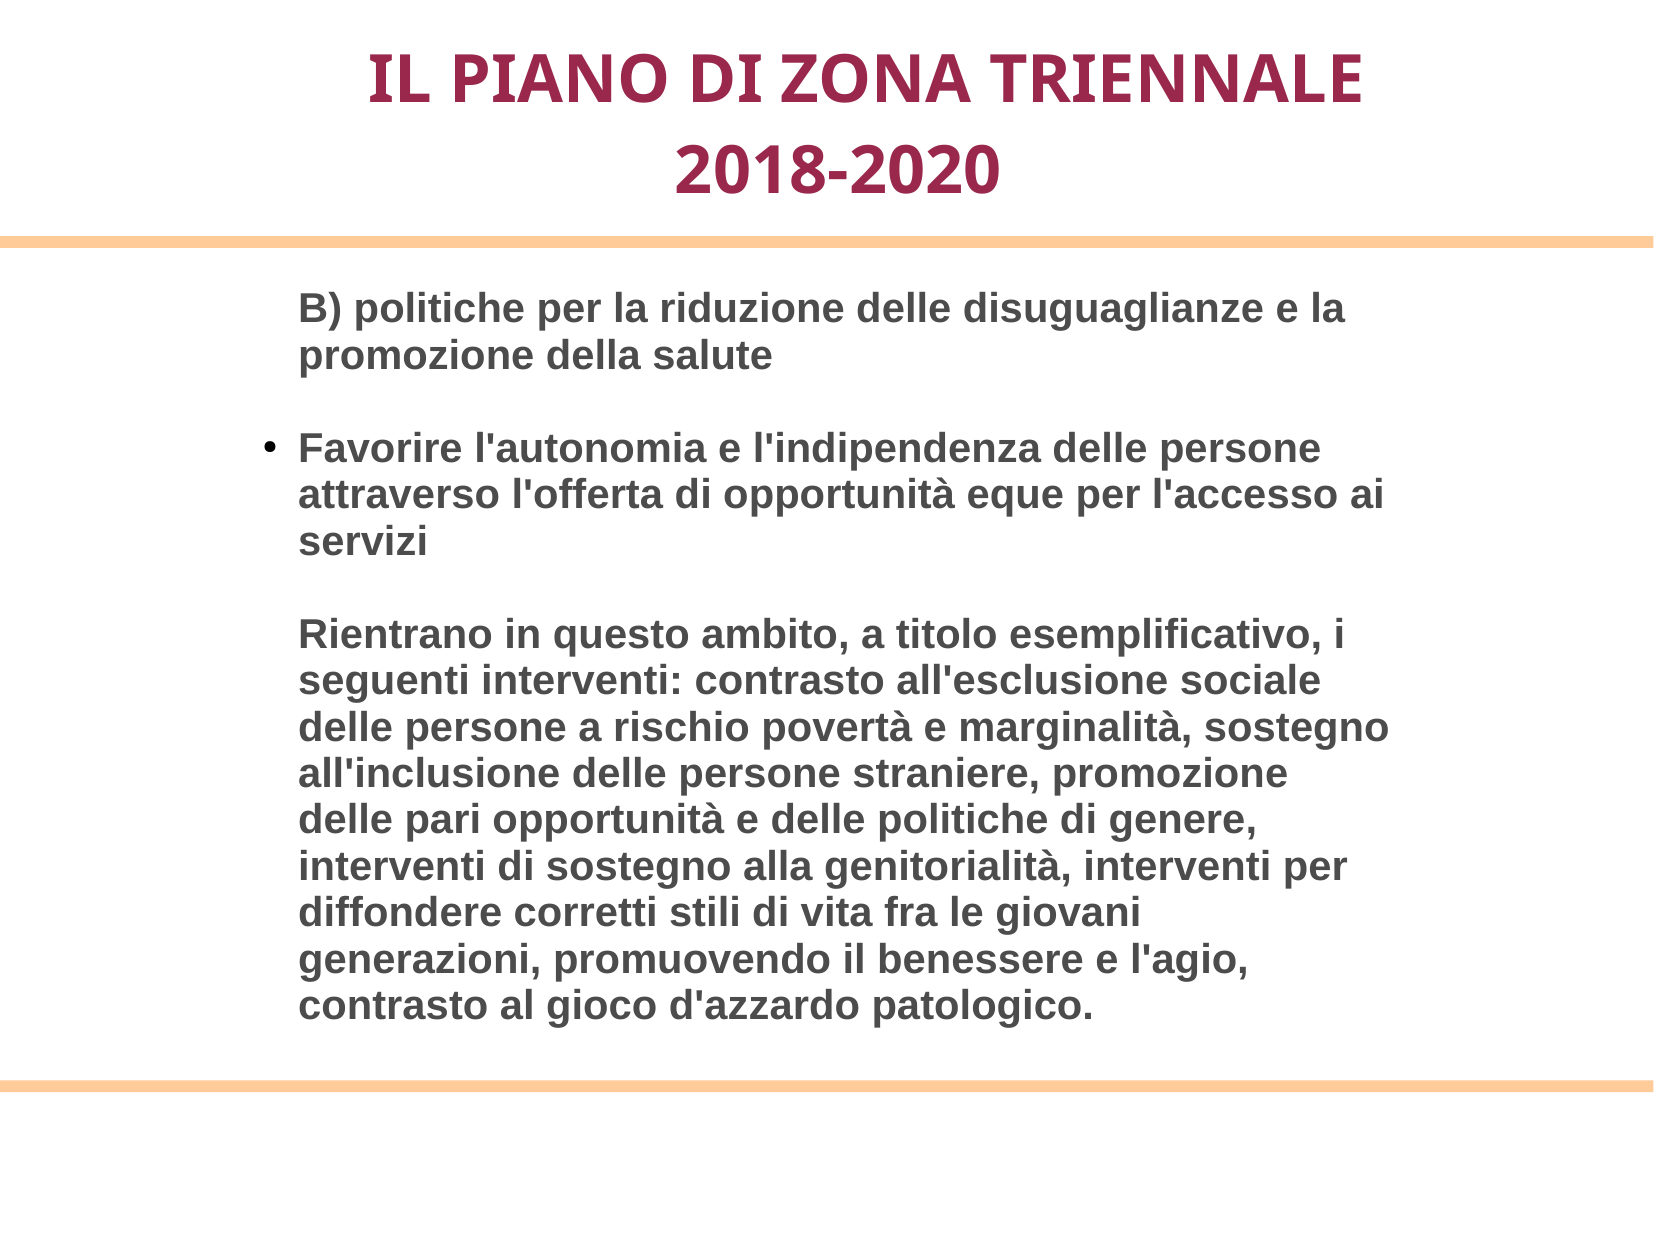

IL PIANO DI ZONA TRIENNALE
2018-2020
B) politiche per la riduzione delle disuguaglianze e la promozione della salute
Favorire l'autonomia e l'indipendenza delle persone attraverso l'offerta di opportunità eque per l'accesso ai servizi
Rientrano in questo ambito, a titolo esemplificativo, i seguenti interventi: contrasto all'esclusione sociale delle persone a rischio povertà e marginalità, sostegno all'inclusione delle persone straniere, promozione delle pari opportunità e delle politiche di genere, interventi di sostegno alla genitorialità, interventi per diffondere corretti stili di vita fra le giovani generazioni, promuovendo il benessere e l'agio, contrasto al gioco d'azzardo patologico.
#